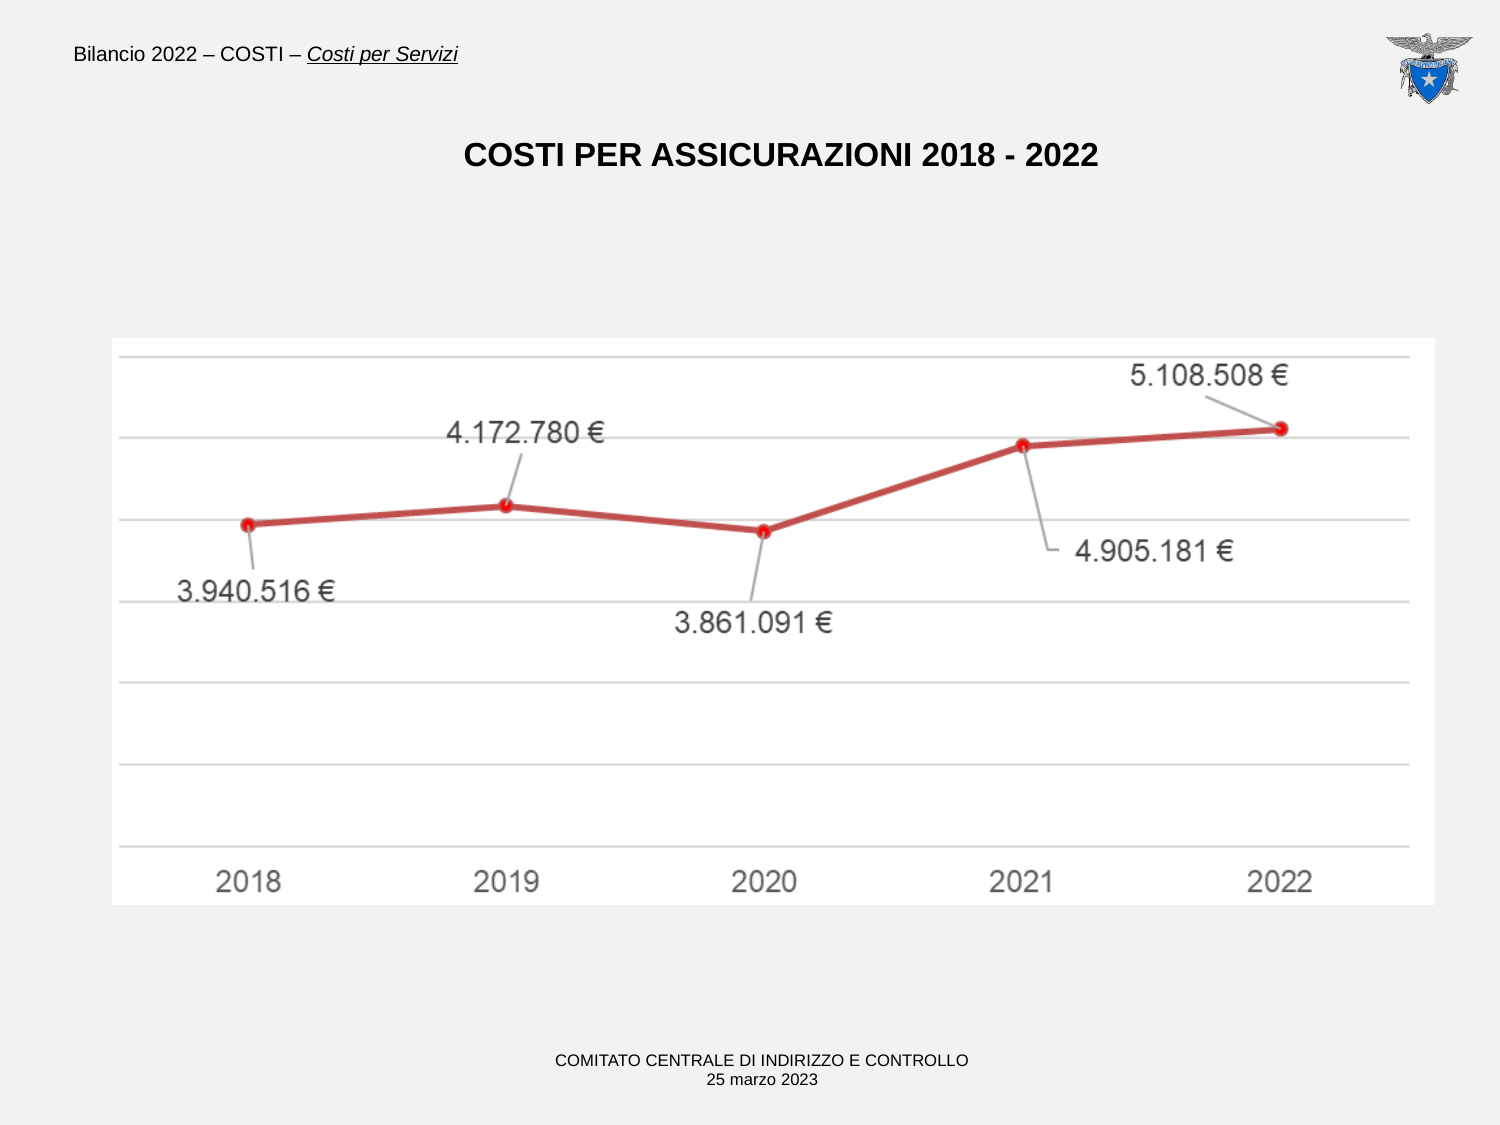

Bilancio 2022 – COSTI – Costi per Servizi
COSTI PER ASSICURAZIONI 2018 - 2022
COMITATO CENTRALE DI INDIRIZZO E CONTROLLO
25 marzo 2023